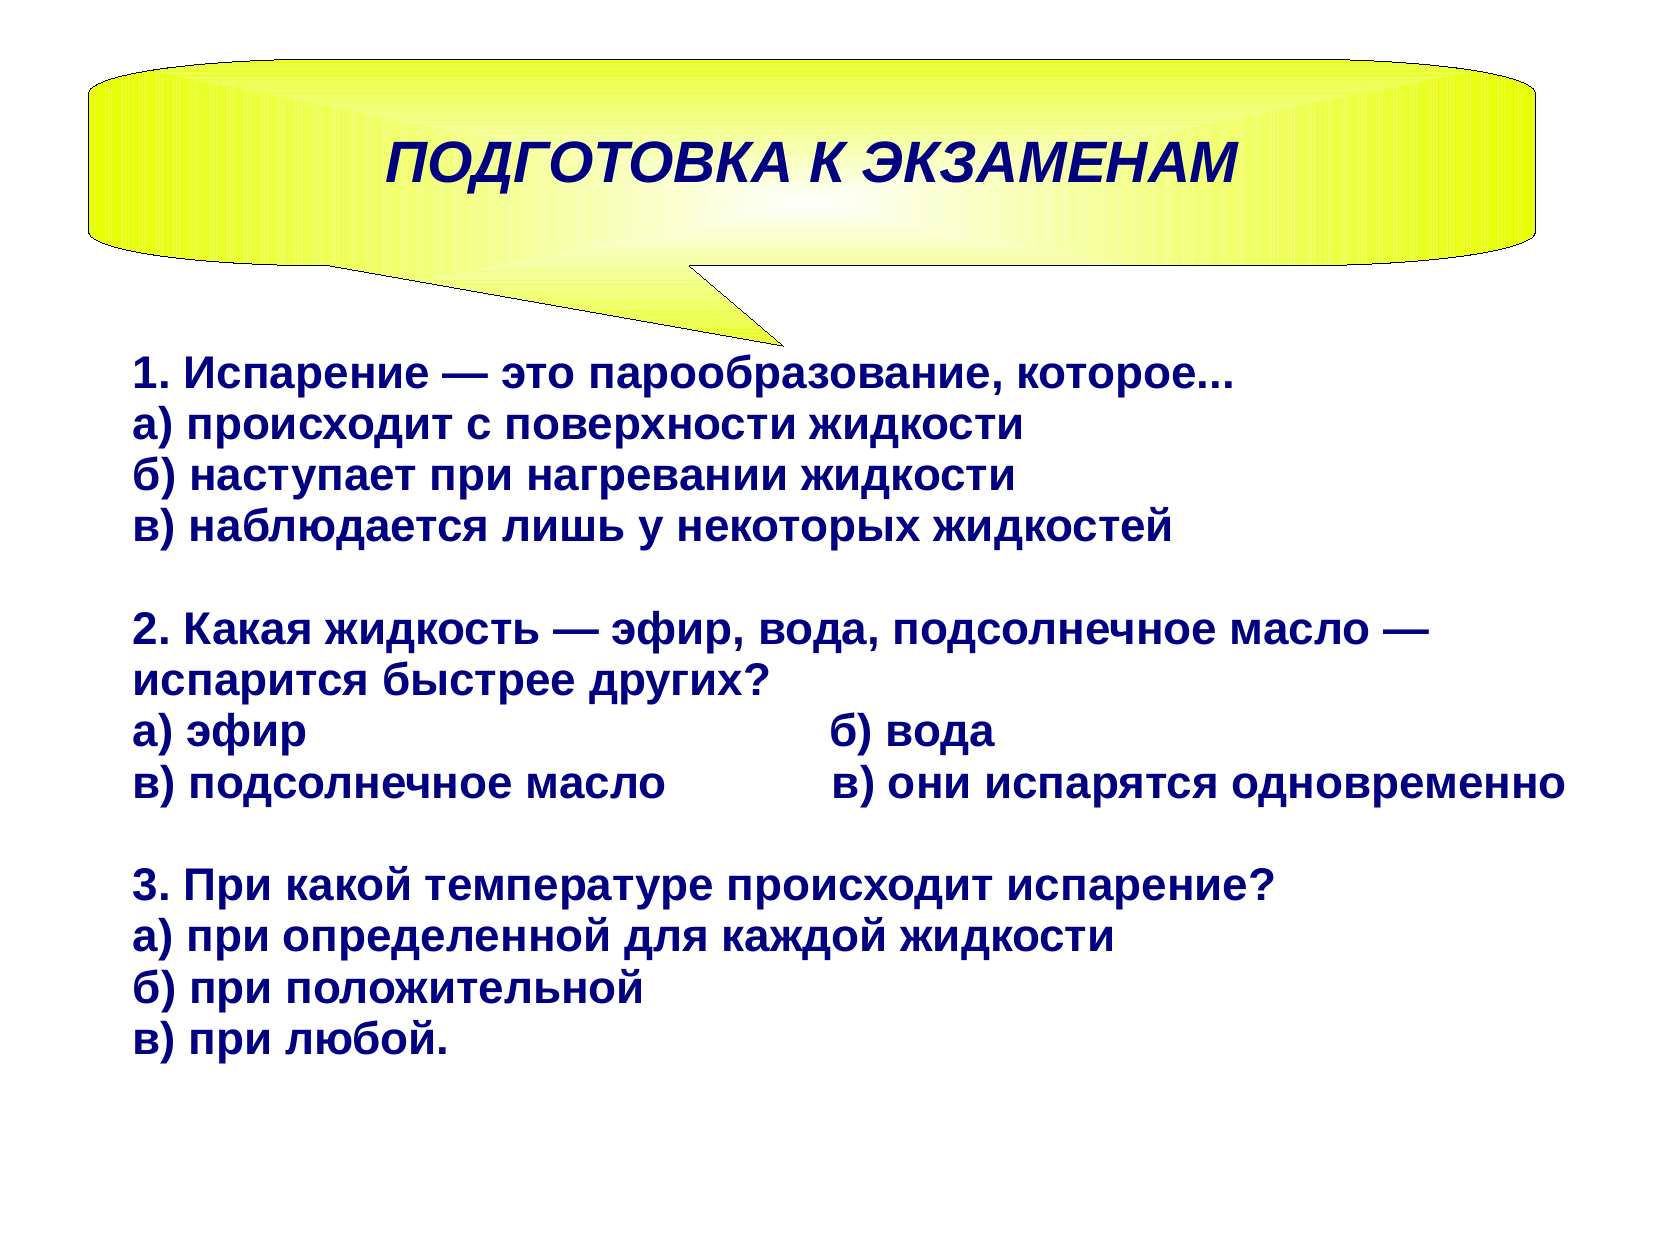

ПОДГОТОВКА К ЭКЗАМЕНАМ
1. Испарение — это парообразование, которое...
а) происходит с поверхности жидкости
б) наступает при нагревании жидкости
в) наблюдается лишь у некоторых жидкостей
2. Какая жидкость — эфир, вода, подсолнечное масло — испарится быстрее других?
а) эфир б) вода
в) подсолнечное масло в) они испарятся одновременно
3. При какой температуре происходит испарение?
а) при определенной для каждой жидкости
б) при положительной
в) при любой.
Французский химик и
физик, член АН в Париже
(1806).
В 1802, независимо от
Дж. Дальтона, Гей-
Люссак открыл закон
теплового расширения
газов.